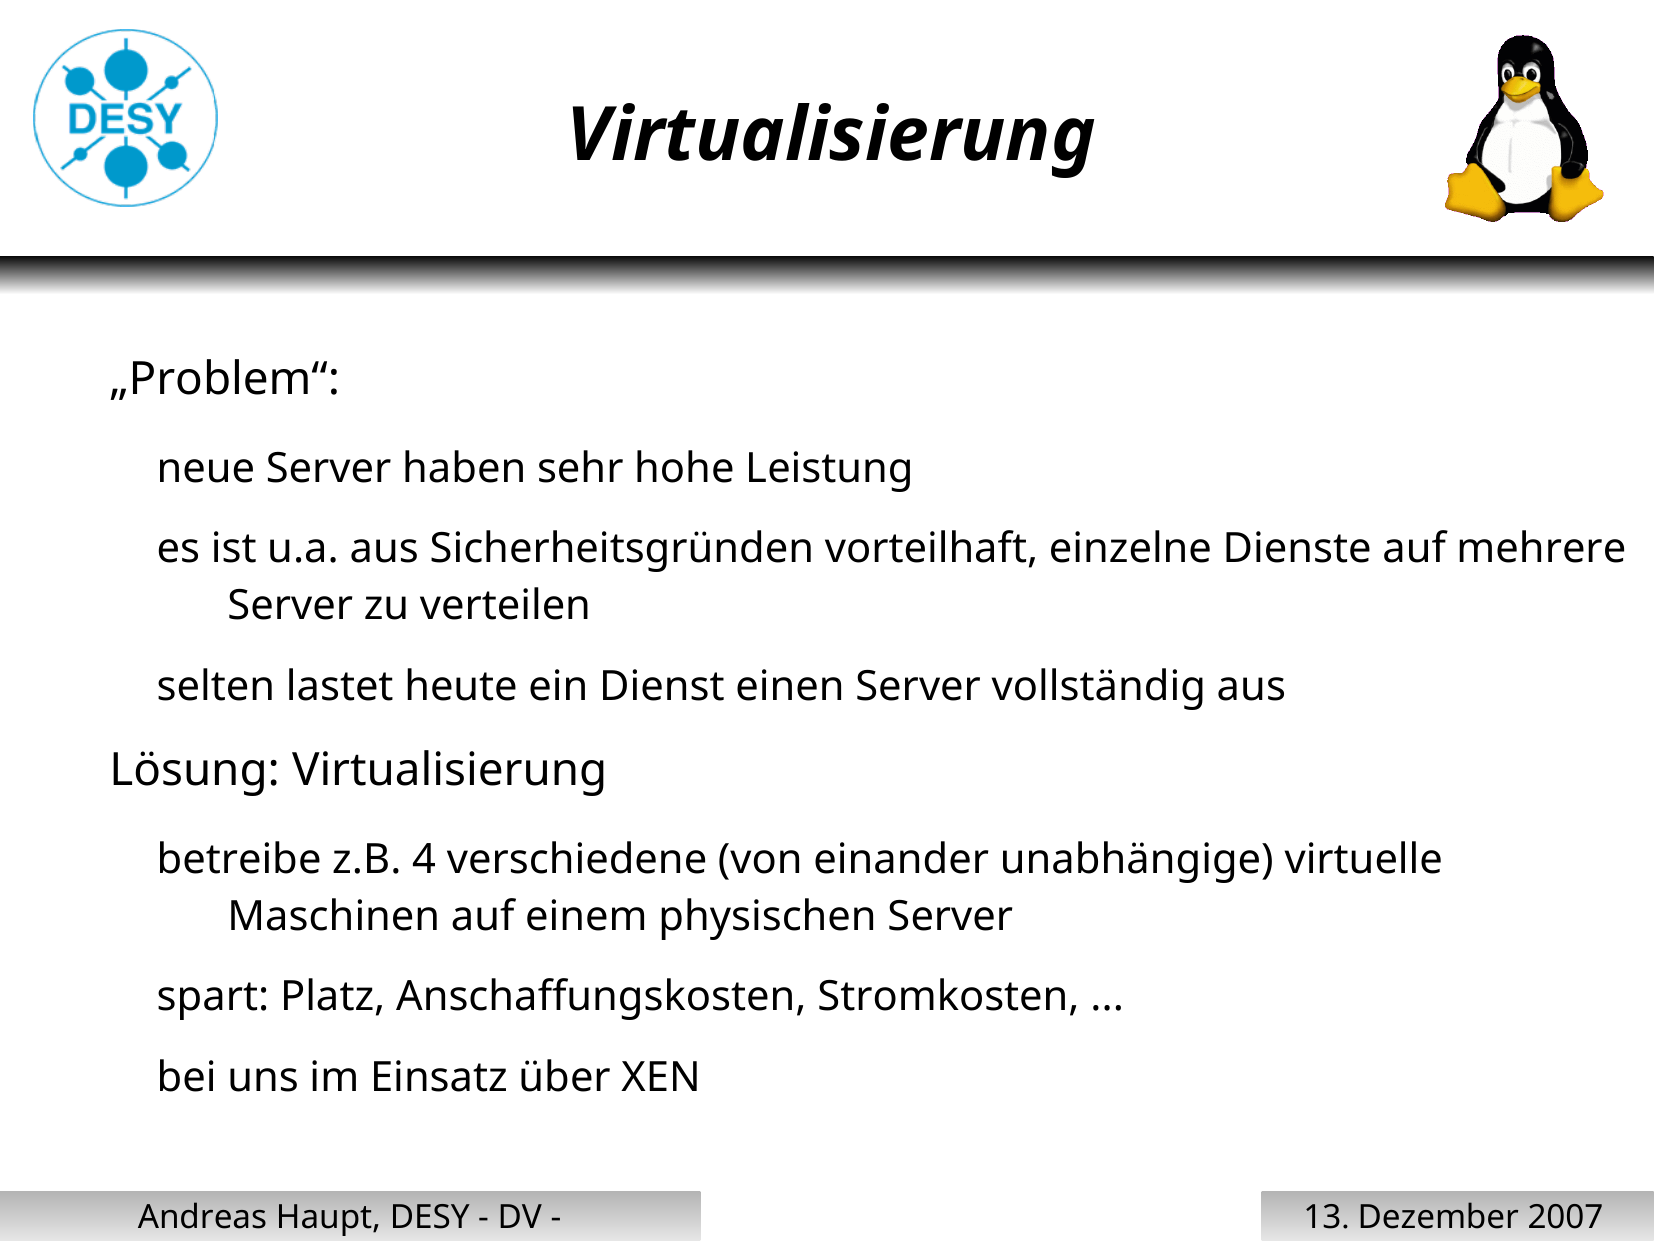

# Virtualisierung
„Problem“:
neue Server haben sehr hohe Leistung
es ist u.a. aus Sicherheitsgründen vorteilhaft, einzelne Dienste auf mehrere Server zu verteilen
selten lastet heute ein Dienst einen Server vollständig aus
Lösung: Virtualisierung
betreibe z.B. 4 verschiedene (von einander unabhängige) virtuelle Maschinen auf einem physischen Server
spart: Platz, Anschaffungskosten, Stromkosten, ...
bei uns im Einsatz über XEN